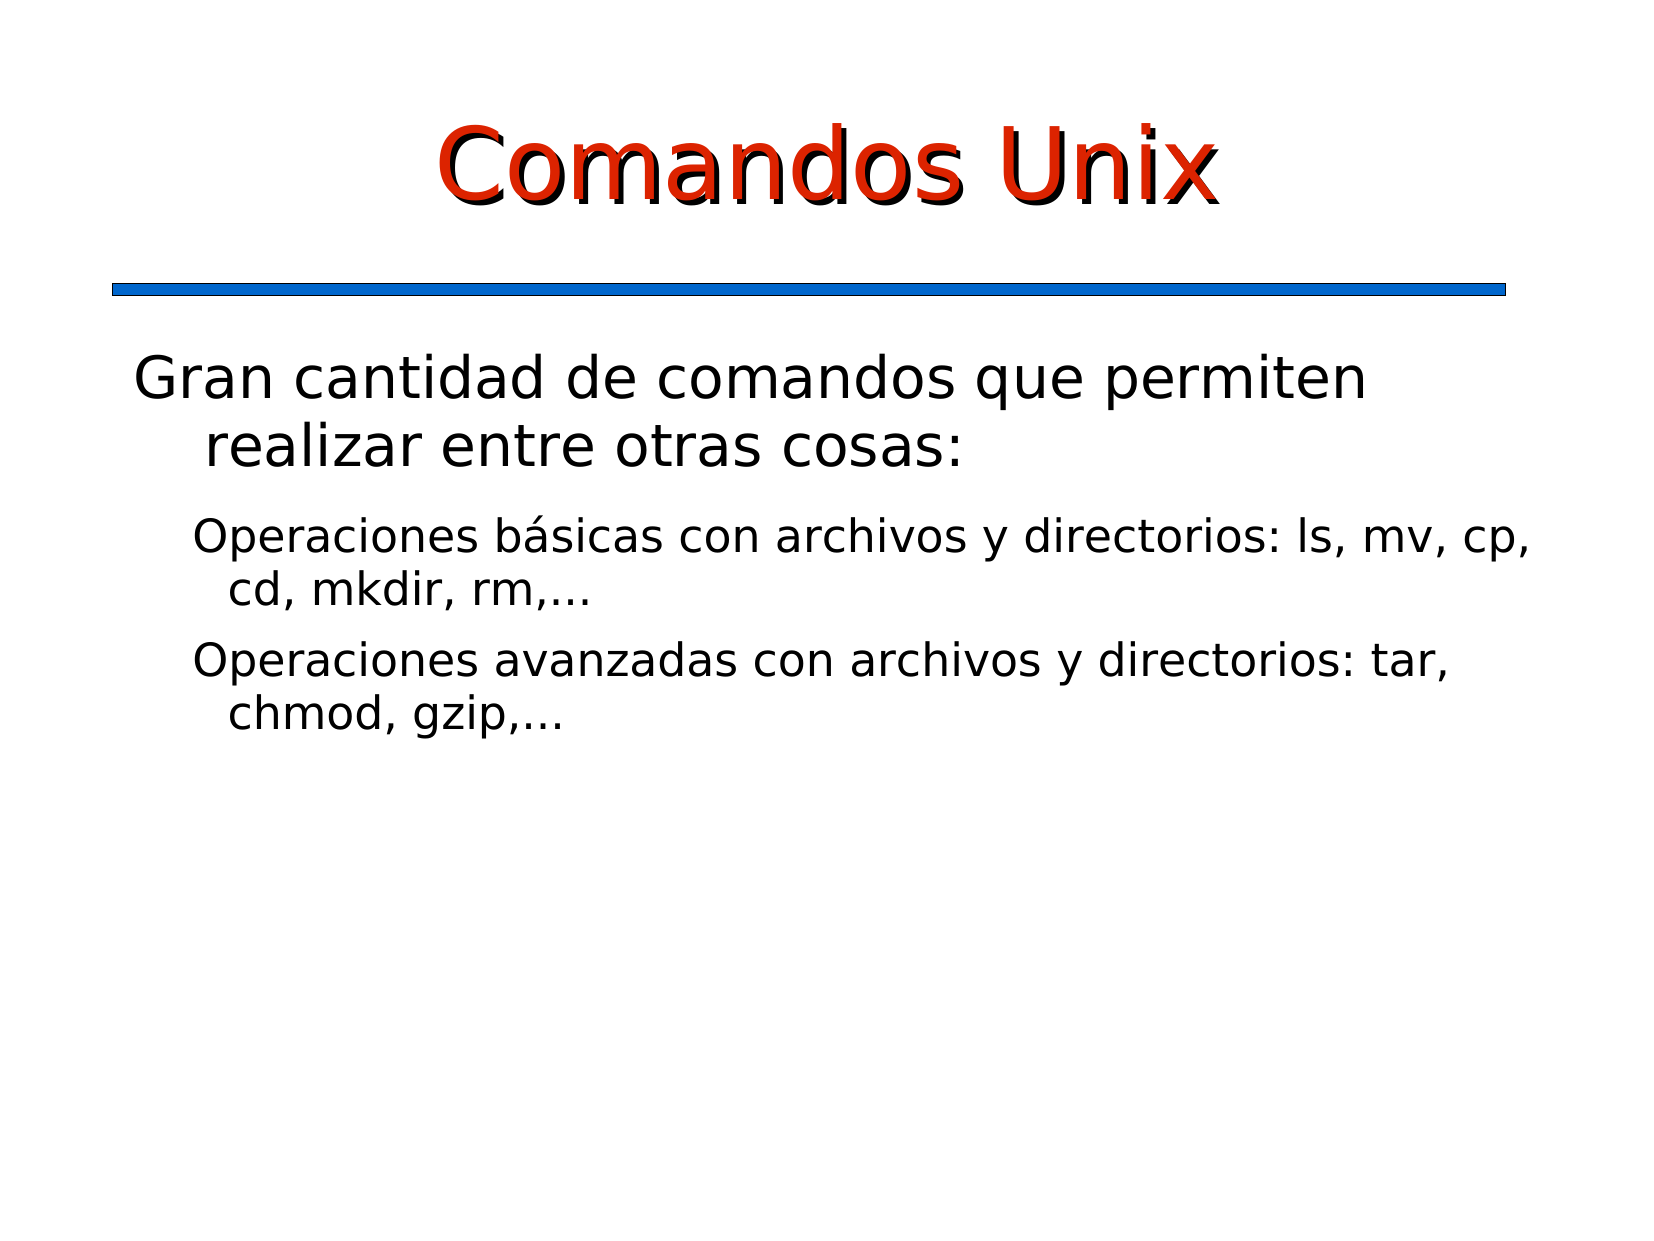

# Comandos Unix
Gran cantidad de comandos que permiten realizar entre otras cosas:
Operaciones básicas con archivos y directorios: ls, mv, cp, cd, mkdir, rm,...
Operaciones avanzadas con archivos y directorios: tar, chmod, gzip,...